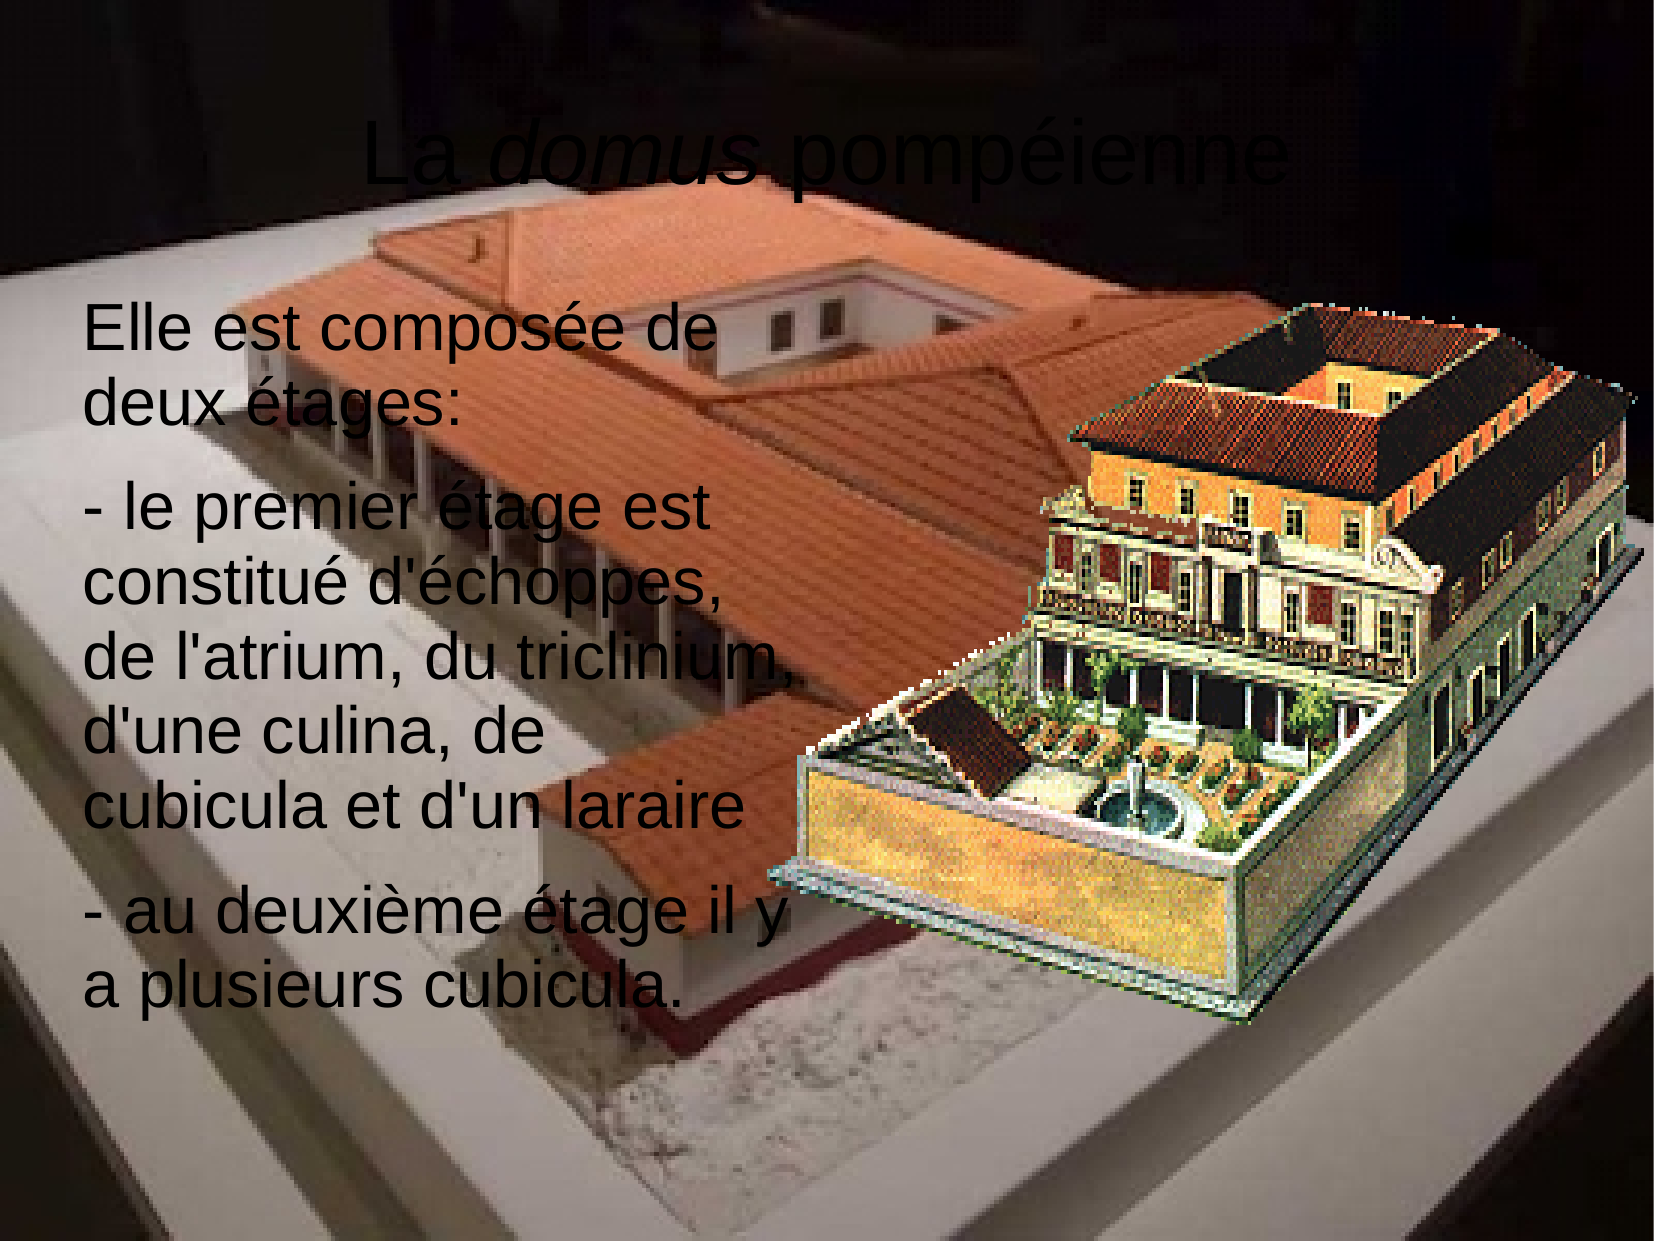

# La domus pompéienne
Elle est composée de deux étages:
- le premier étage est constitué d'échoppes, de l'atrium, du triclinium, d'une culina, de cubicula et d'un laraire
- au deuxième étage il y a plusieurs cubicula.